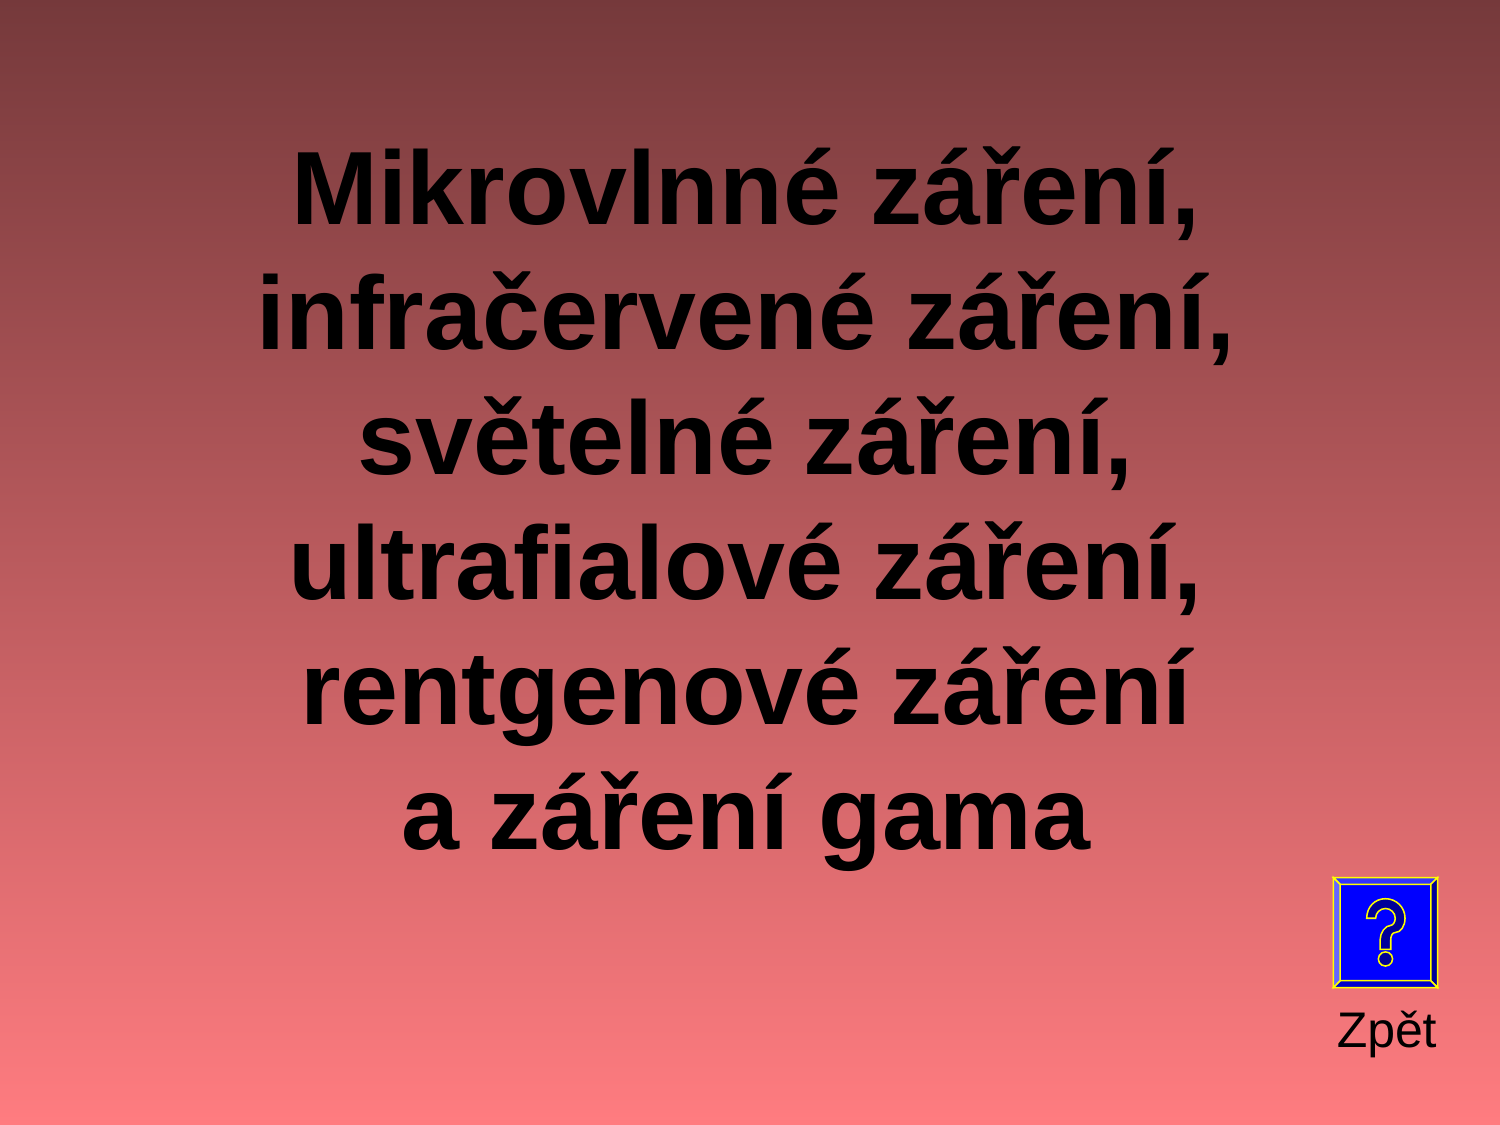

Mikrovlnné záření, infračervené záření, světelné záření, ultrafialové záření, rentgenové záření
a záření gama
Zpět